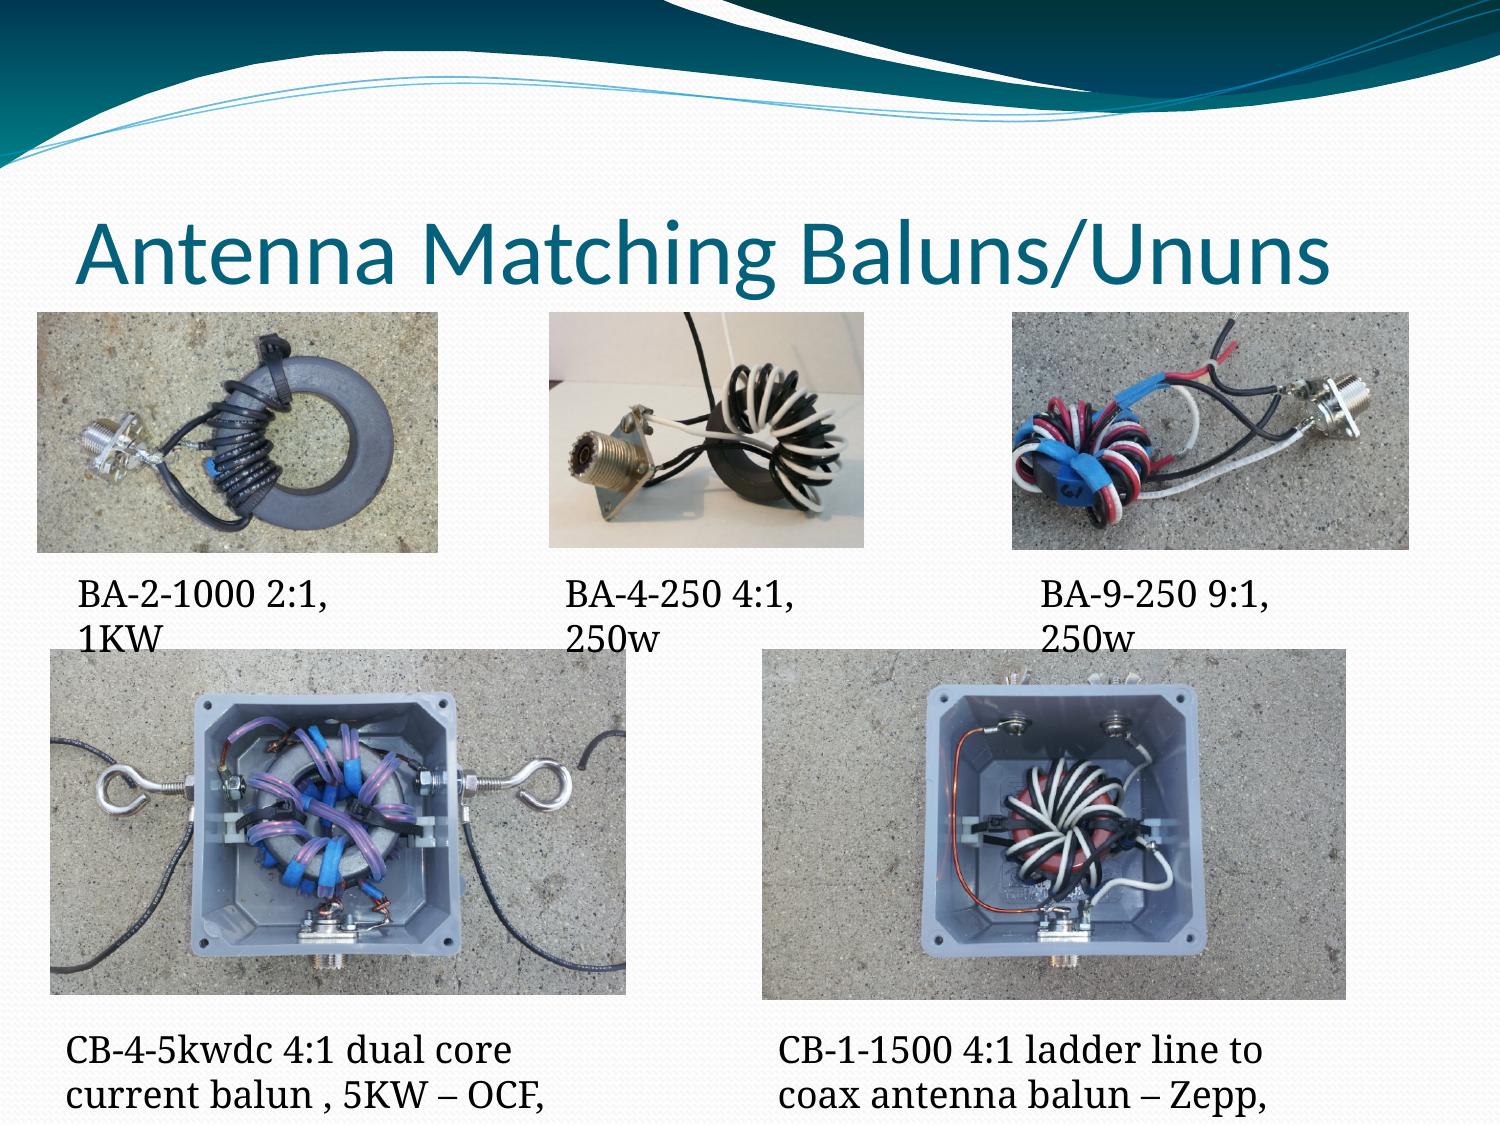

# Antenna Matching Baluns/Ununs
BA-2-1000 2:1, 1KW
BA-4-250 4:1, 250w
BA-9-250 9:1, 250w
CB-4-5kwdc 4:1 dual core current balun , 5KW – OCF, Zepp
CB-1-1500 4:1 ladder line to coax antenna balun – Zepp, G5RV